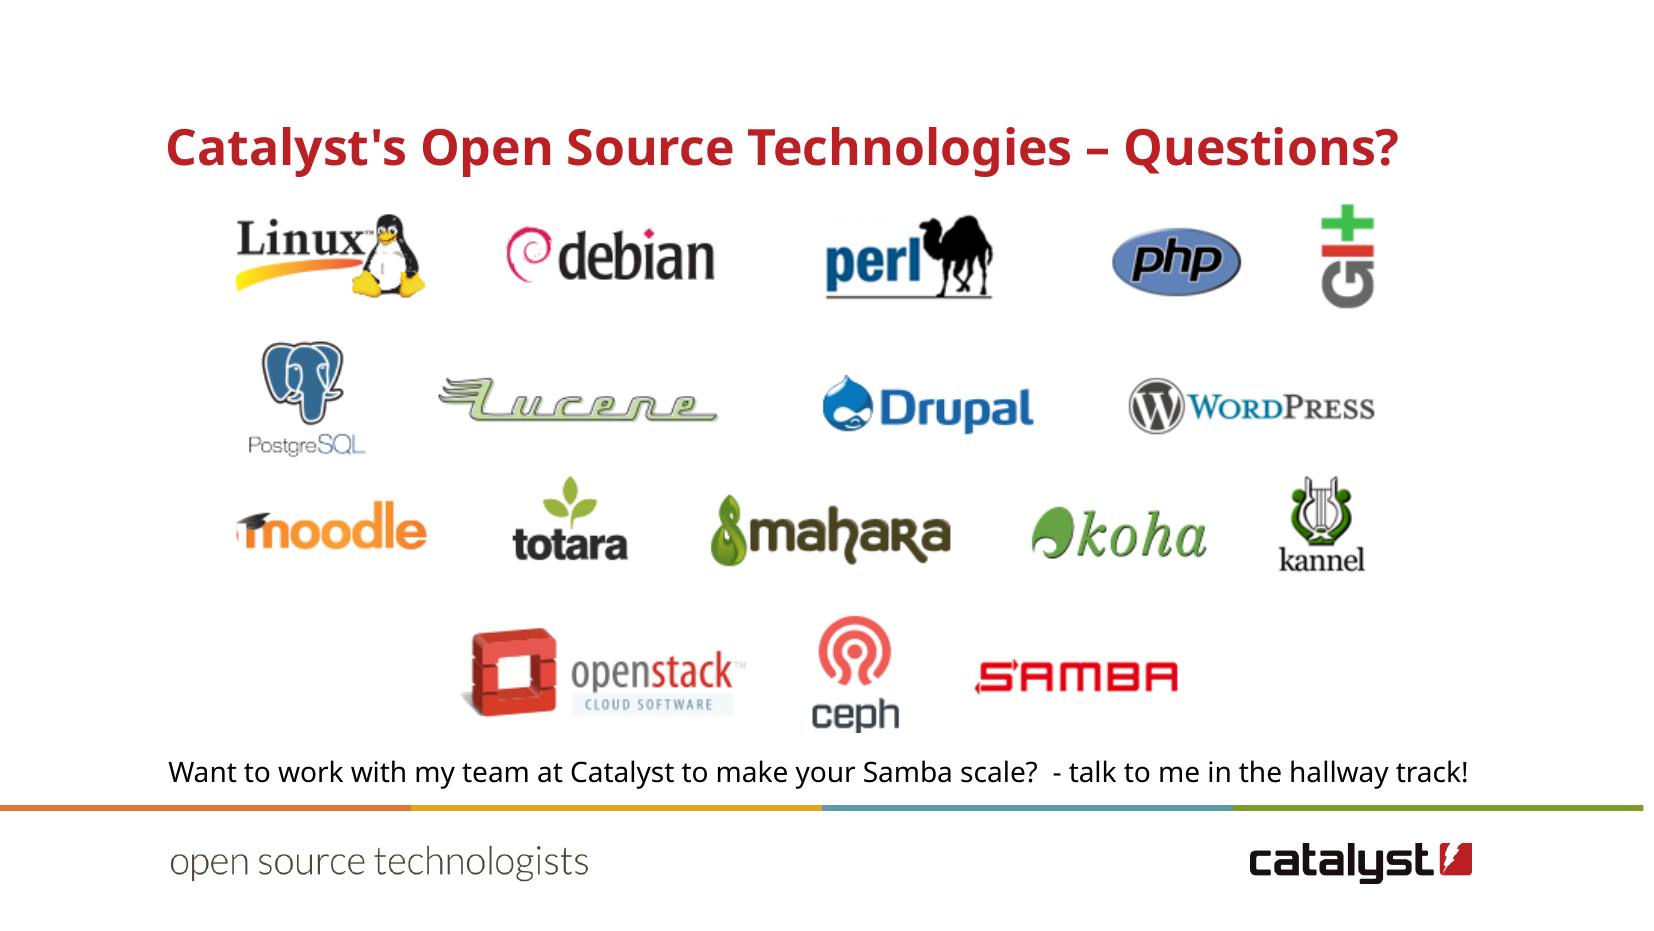

# Catalyst's Open Source Technologies – Questions?
Want to work with my team at Catalyst to make your Samba scale? - talk to me in the hallway track!